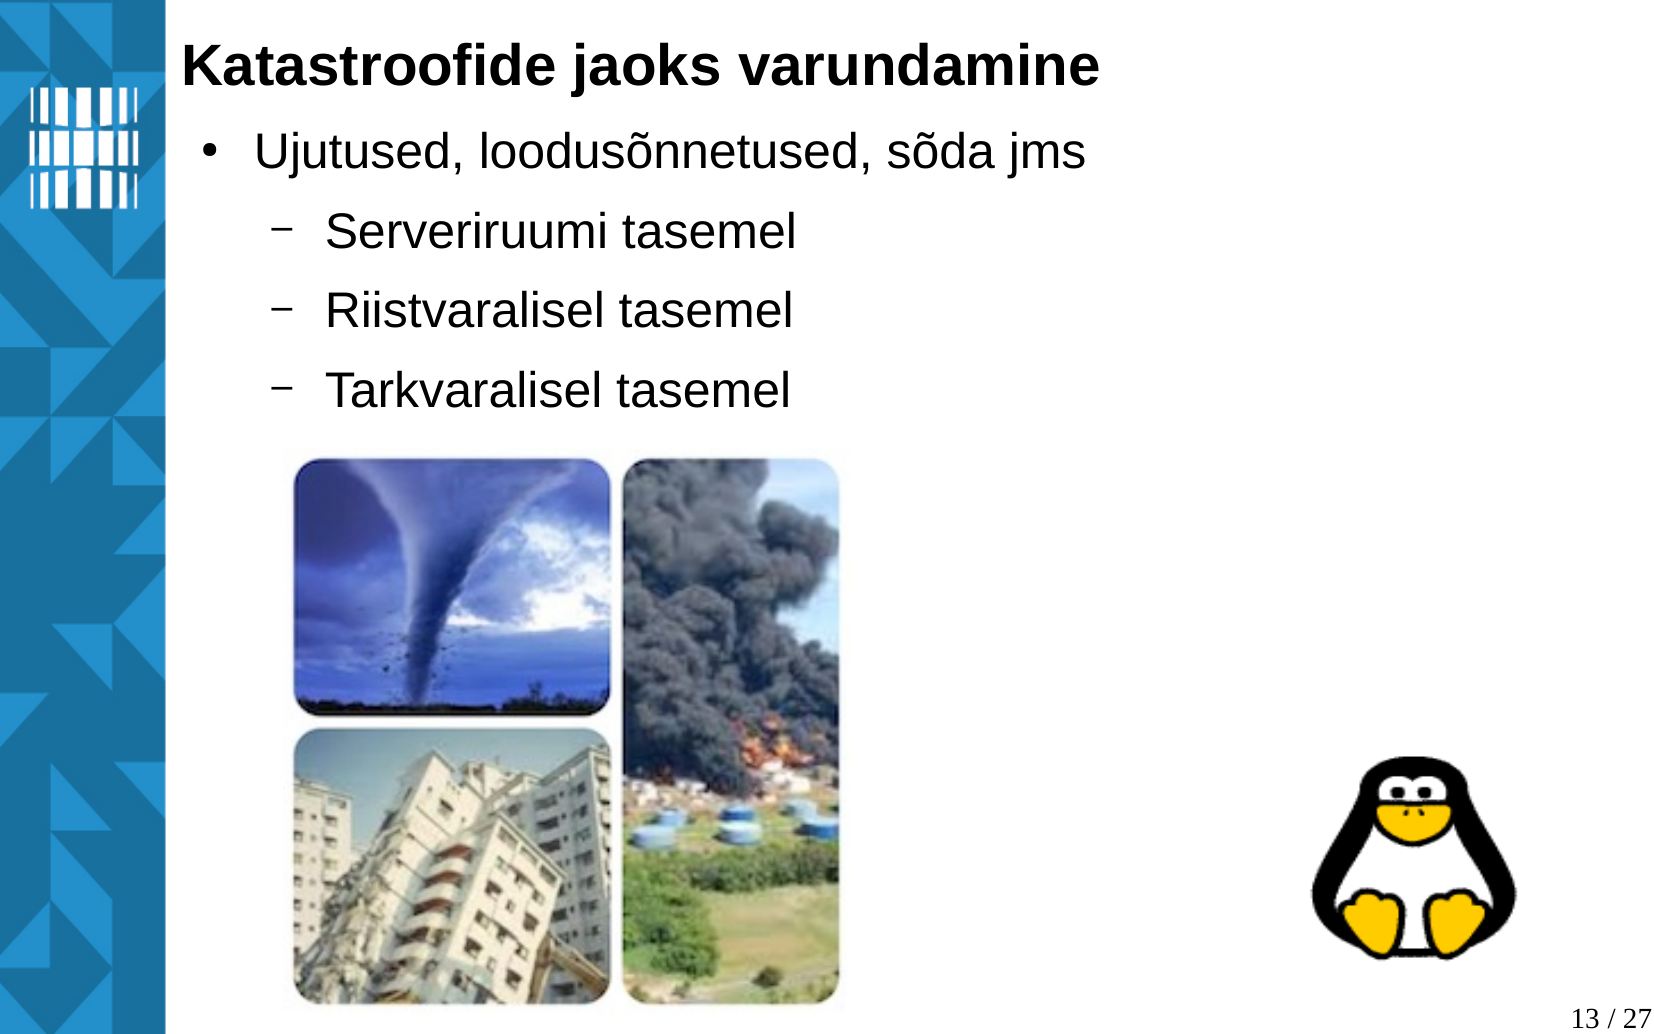

# Katastroofide jaoks varundamine
Ujutused, loodusõnnetused, sõda jms
Serveriruumi tasemel
Riistvaralisel tasemel
Tarkvaralisel tasemel